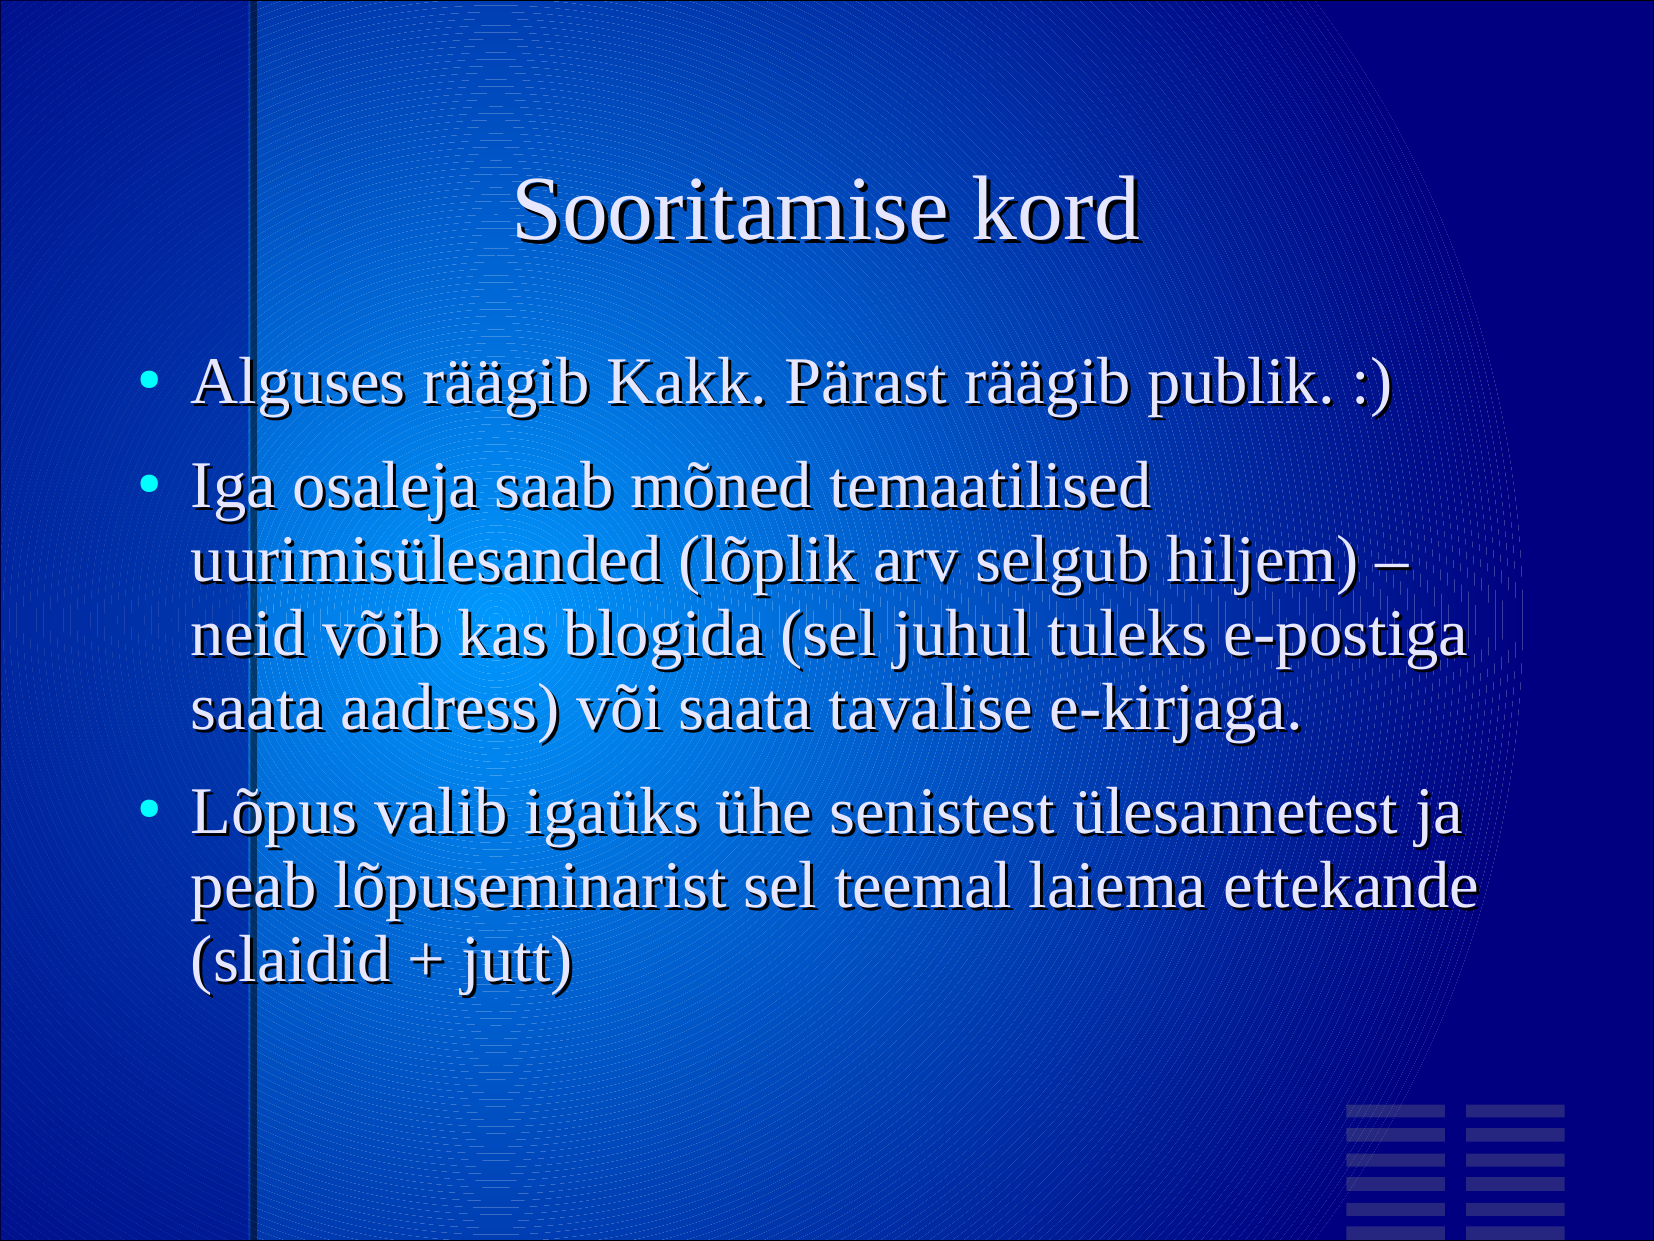

# Sooritamise kord
Alguses räägib Kakk. Pärast räägib publik. :)
Iga osaleja saab mõned temaatilised uurimisülesanded (lõplik arv selgub hiljem) – neid võib kas blogida (sel juhul tuleks e-postiga saata aadress) või saata tavalise e-kirjaga.
Lõpus valib igaüks ühe senistest ülesannetest ja peab lõpuseminarist sel teemal laiema ettekande (slaidid + jutt)